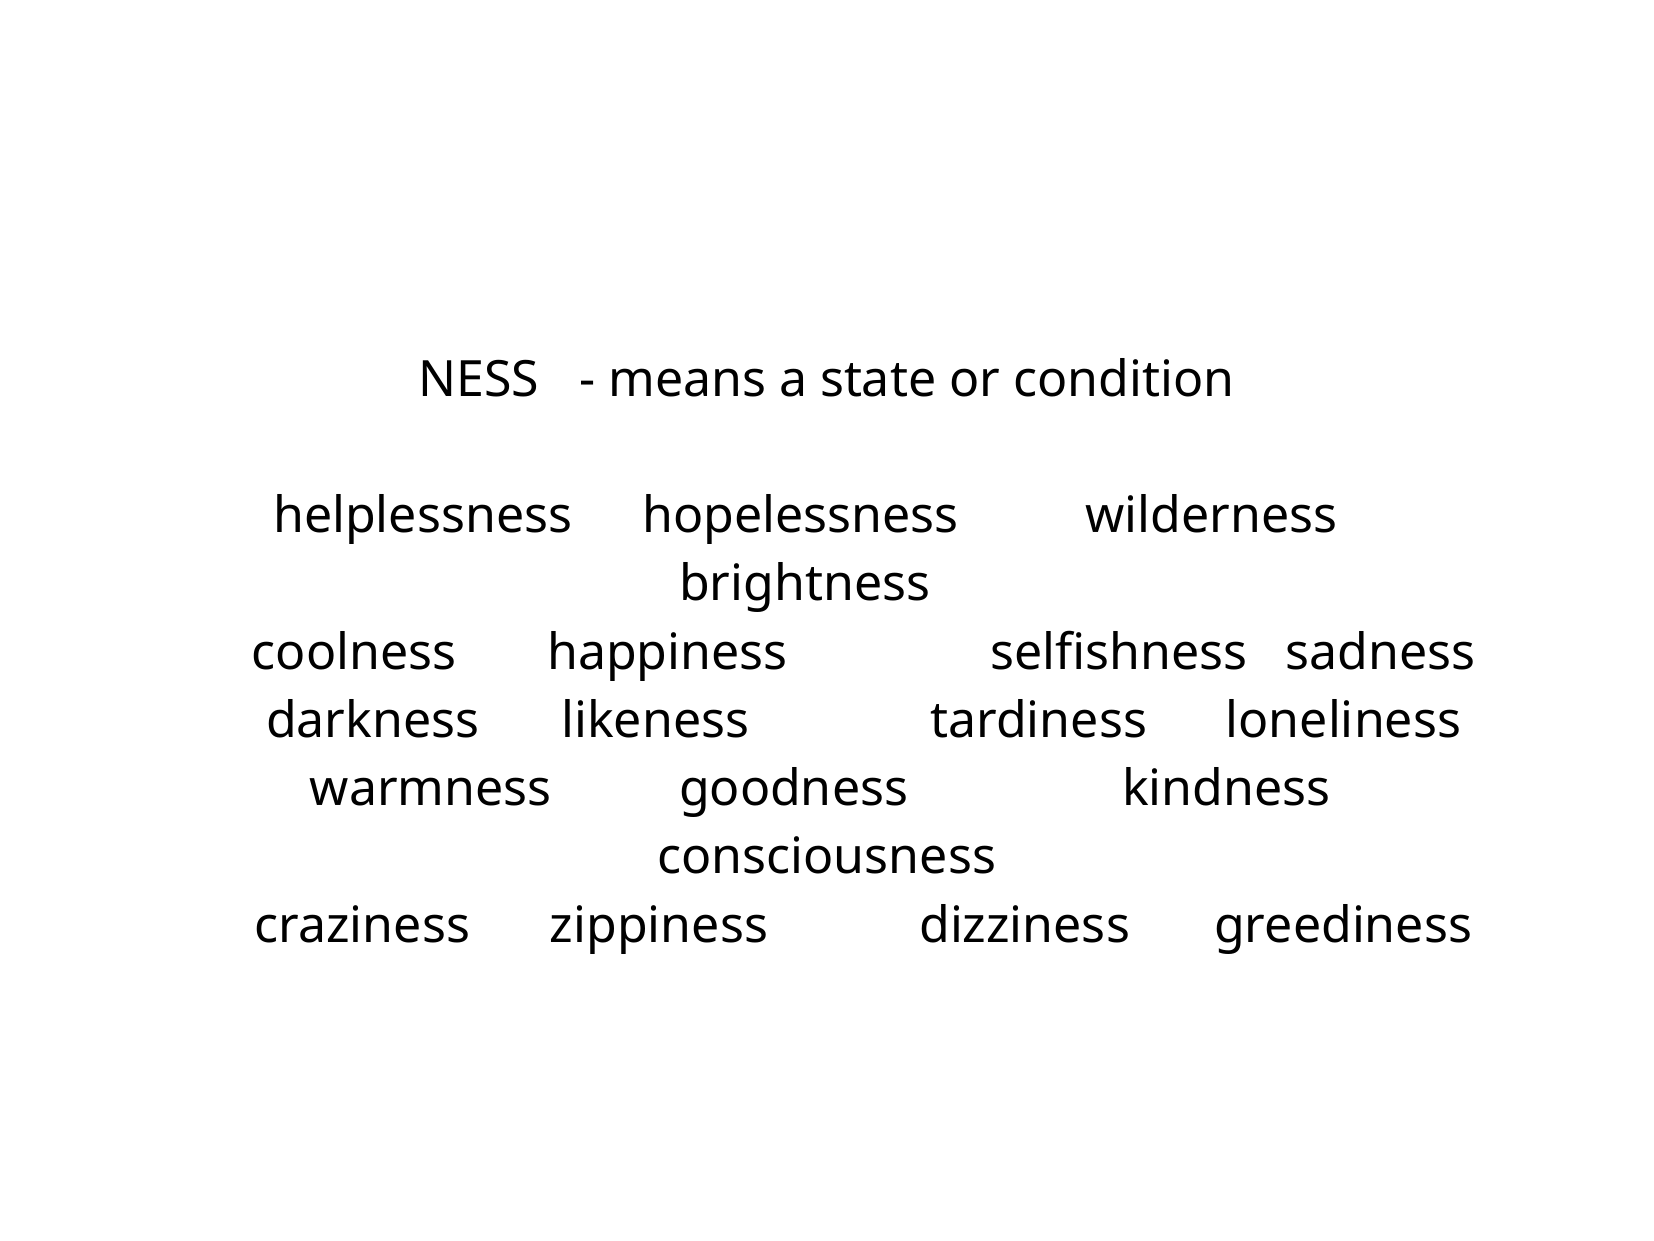

#
NESS	 - means a state or condition
	helplessness	hopelessness		wilderness		brightness
	coolness		happiness			selfishness	sadness
	darkness		likeness			tardiness		loneliness
	warmness		goodness			kindness		consciousness
	craziness		zippiness			dizziness		greediness